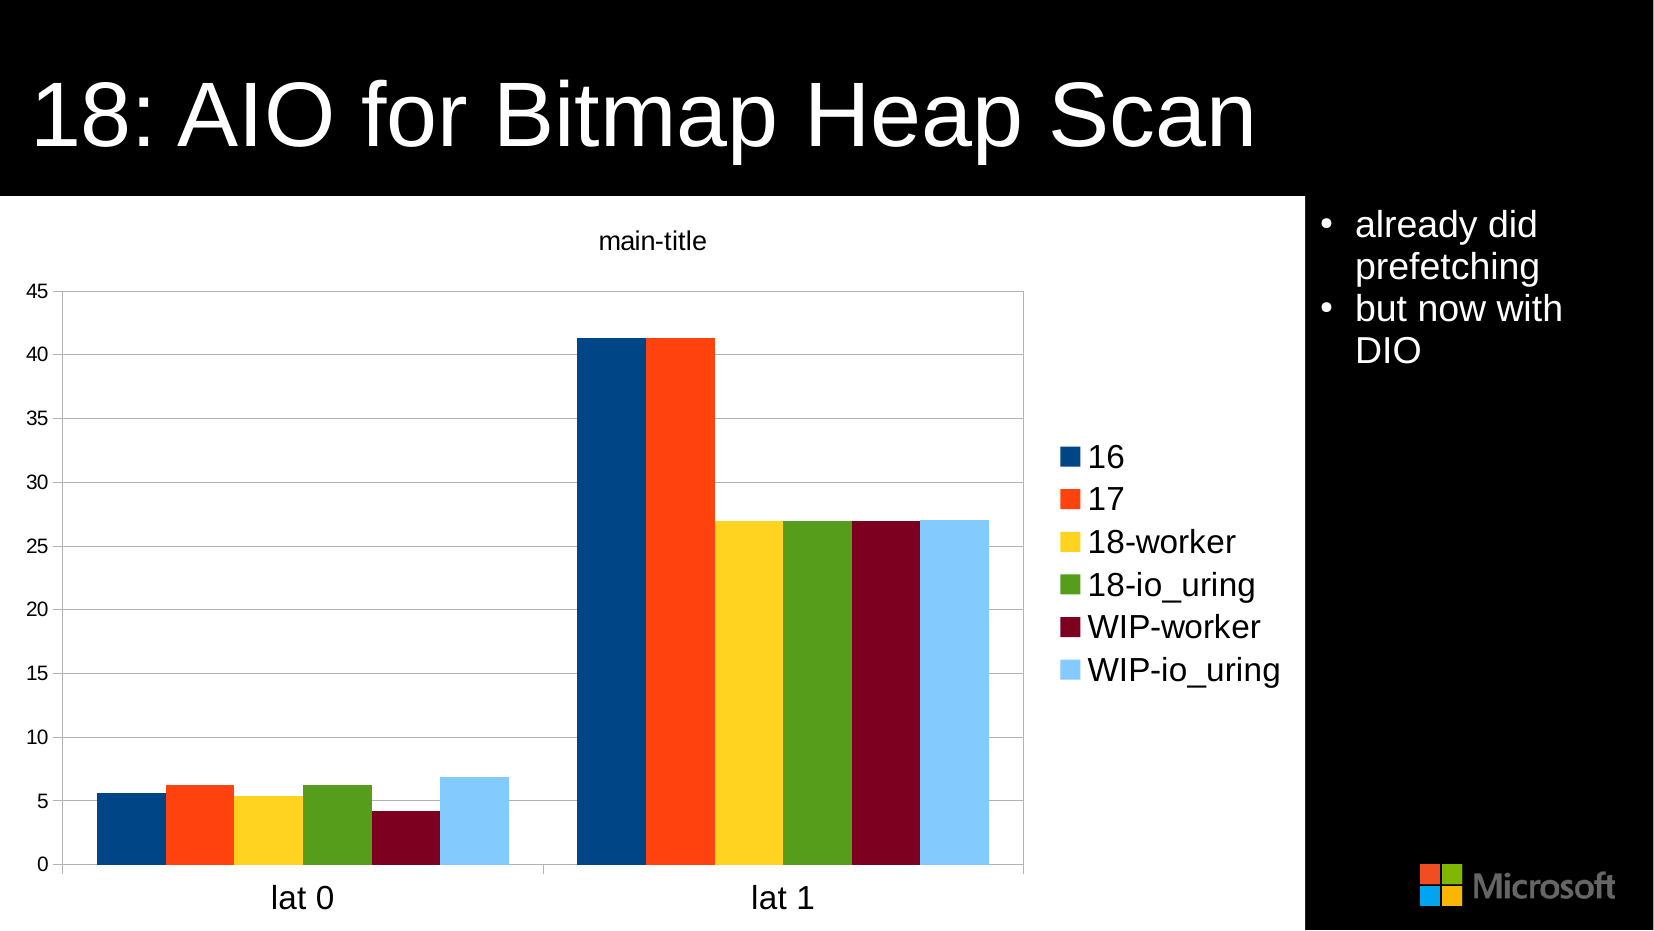

# 18: AIO for Bitmap Heap Scan
### Chart: main-title
| Category | 16 | 17 | 18-worker | 18-io_uring | WIP-worker | WIP-io_uring |
|---|---|---|---|---|---|---|
| lat 0 | 5.62 | 6.22 | 5.39 | 6.27 | 4.17 | 6.9 |
| lat 1 | 41.3 | 41.31 | 26.93 | 26.97 | 26.93 | 27.01 |already did prefetching
but now with DIO